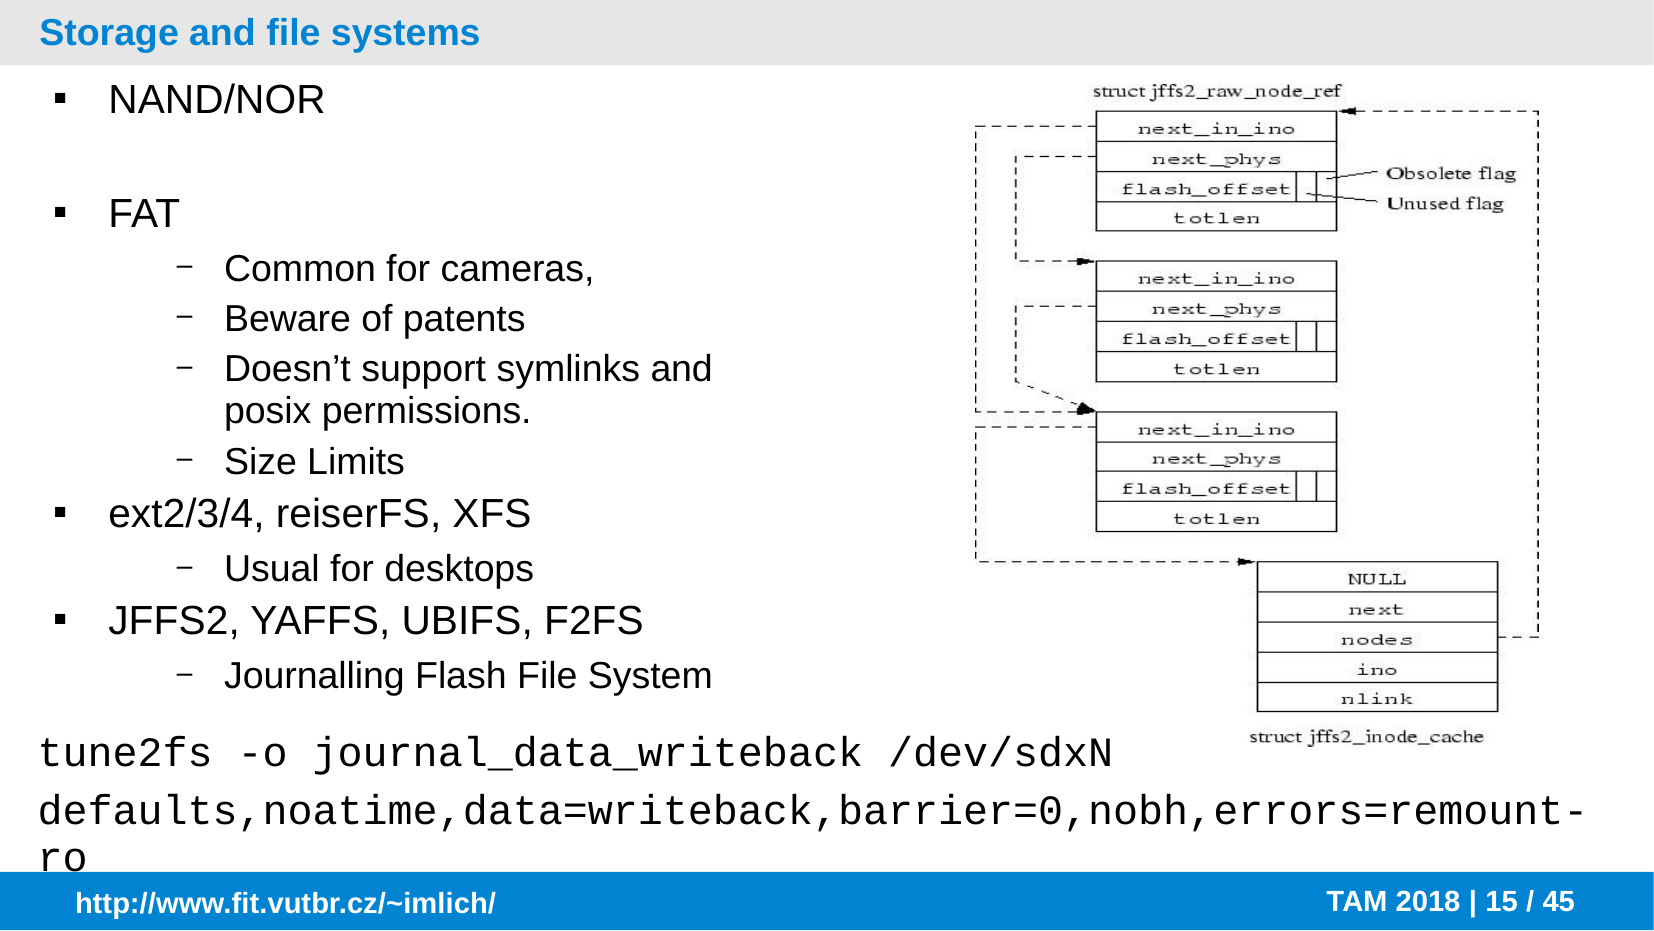

Storage and file systems
# NAND/NOR
FAT
Common for cameras,
Beware of patents
Doesn’t support symlinks and posix permissions.
Size Limits
ext2/3/4, reiserFS, XFS
Usual for desktops
JFFS2, YAFFS, UBIFS, F2FS
Journalling Flash File System
tune2fs -o journal_data_writeback /dev/sdxN
defaults,noatime,data=writeback,barrier=0,nobh,errors=remount-ro